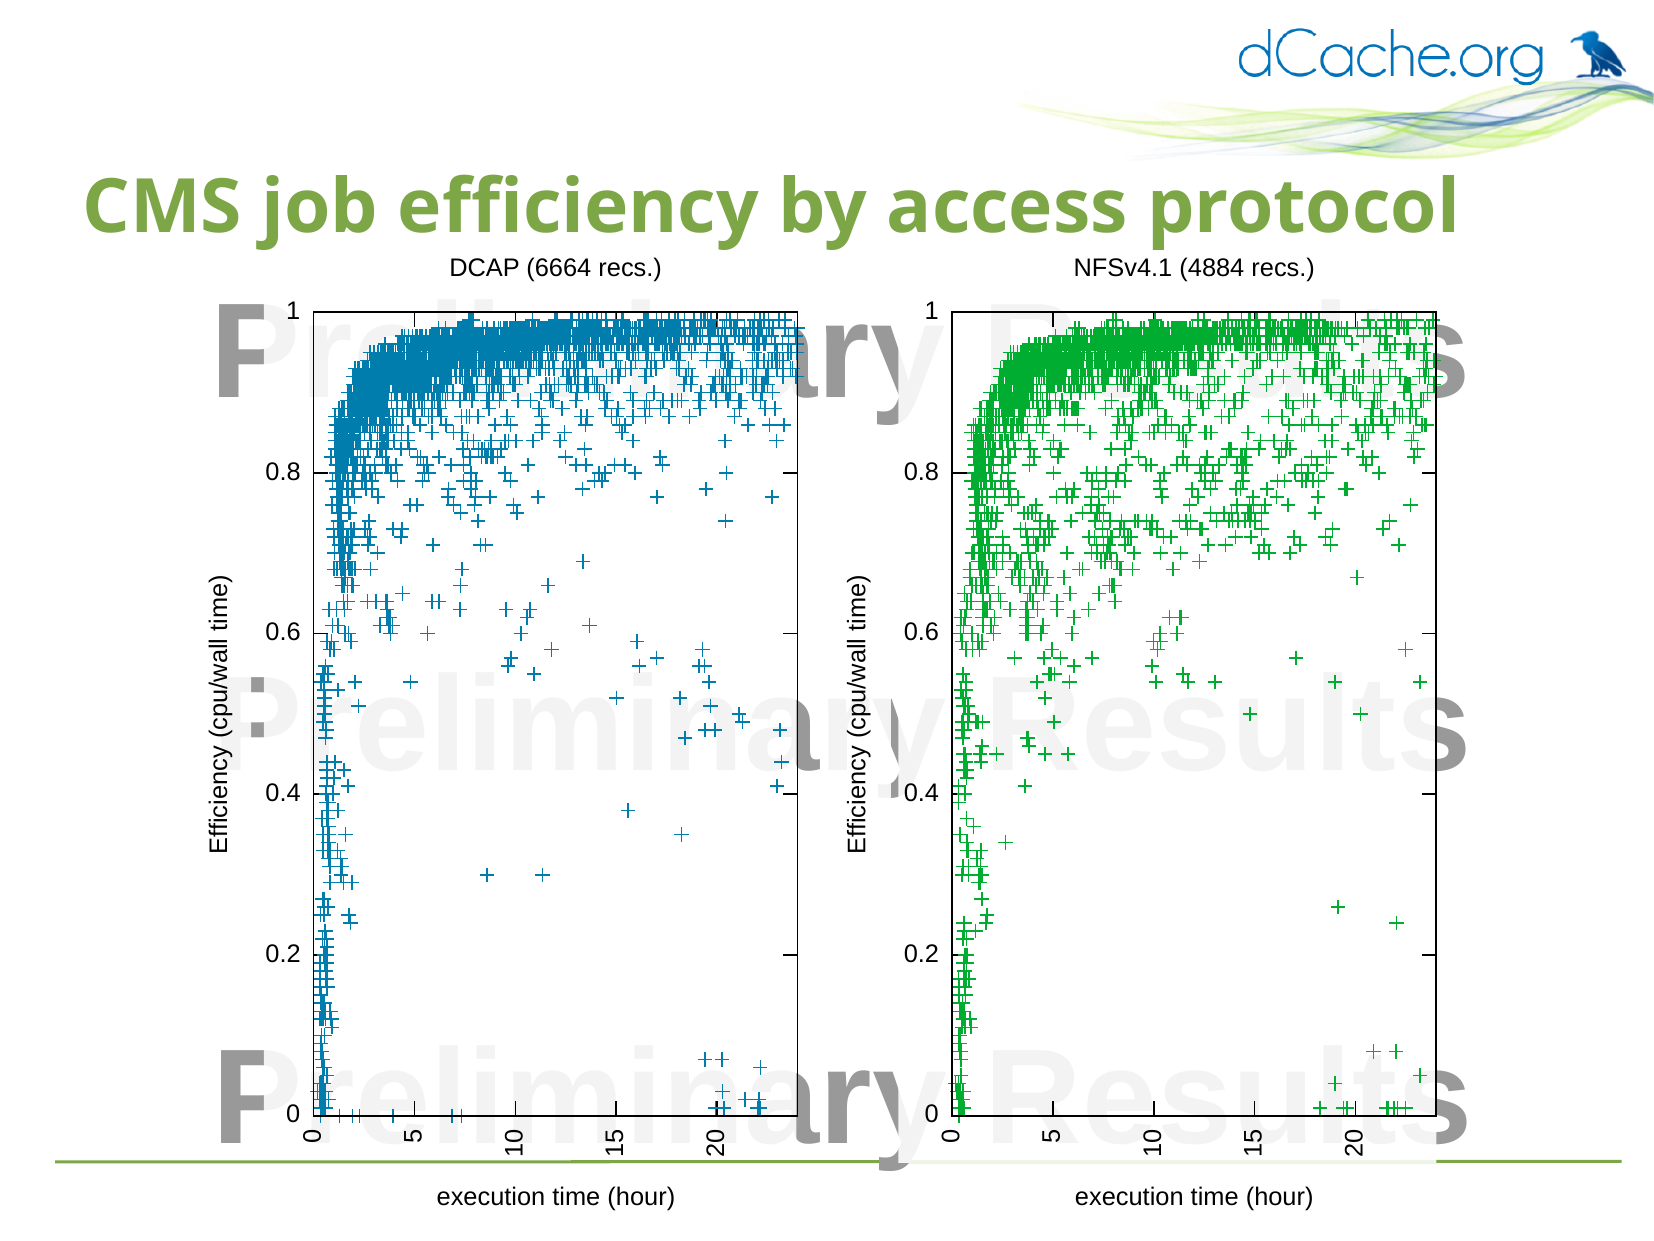

# CMS job efficiency by access protocol